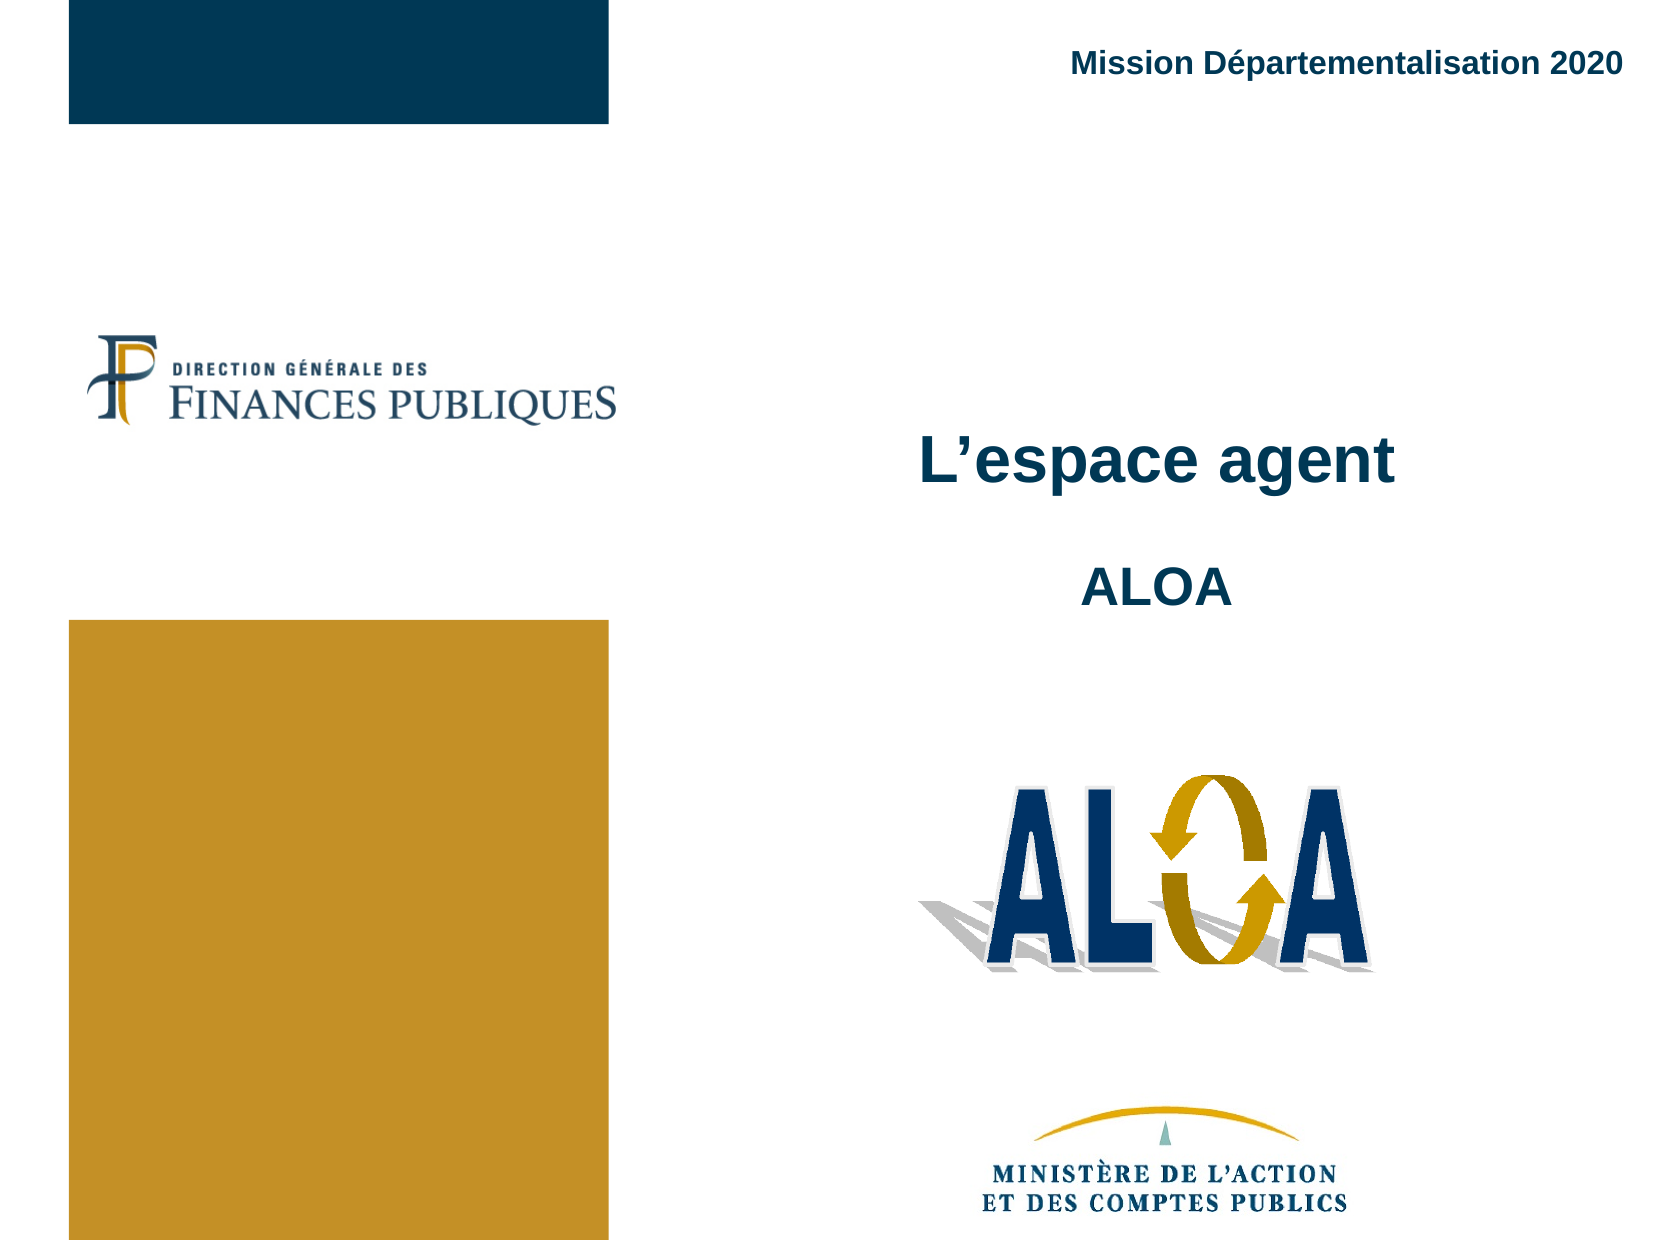

Mission Départementalisation 2020
# L’espace agent ALOA